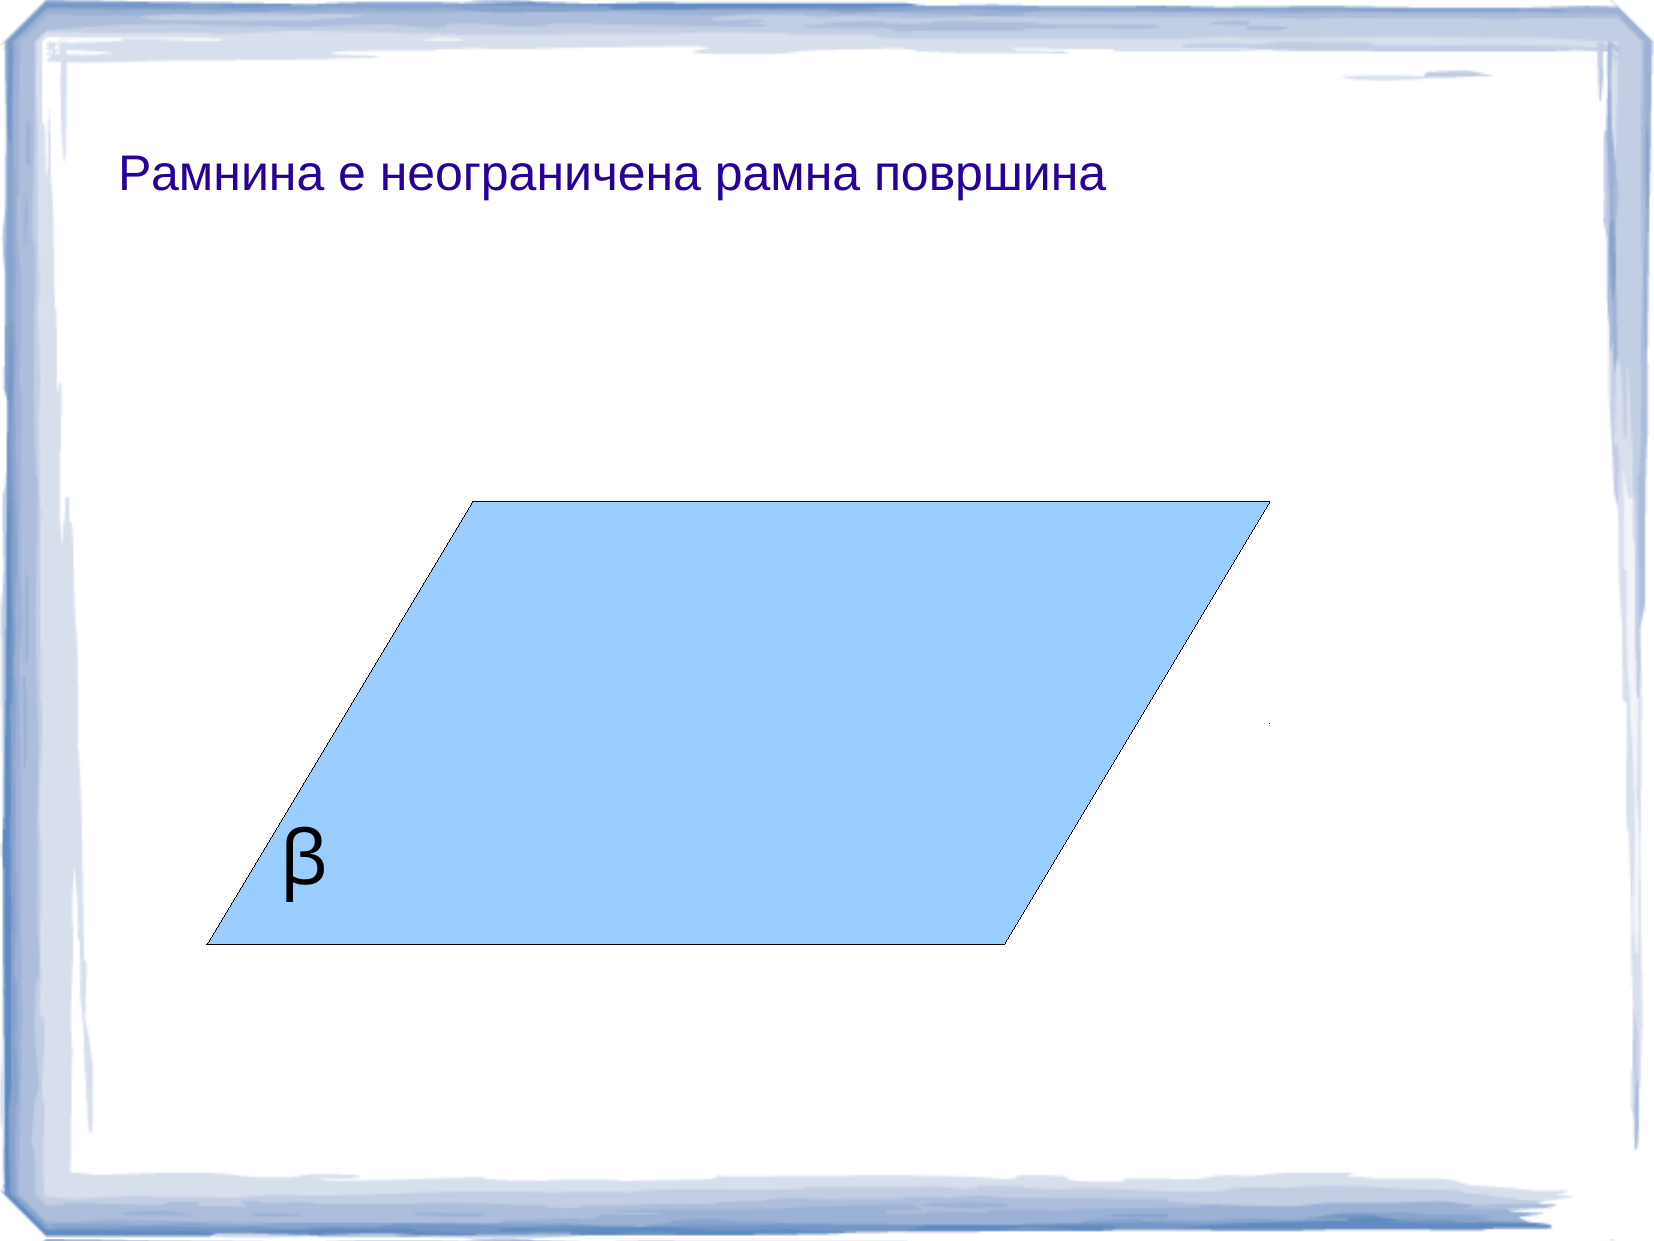

# Рамнина е неограничена рамна површина
β